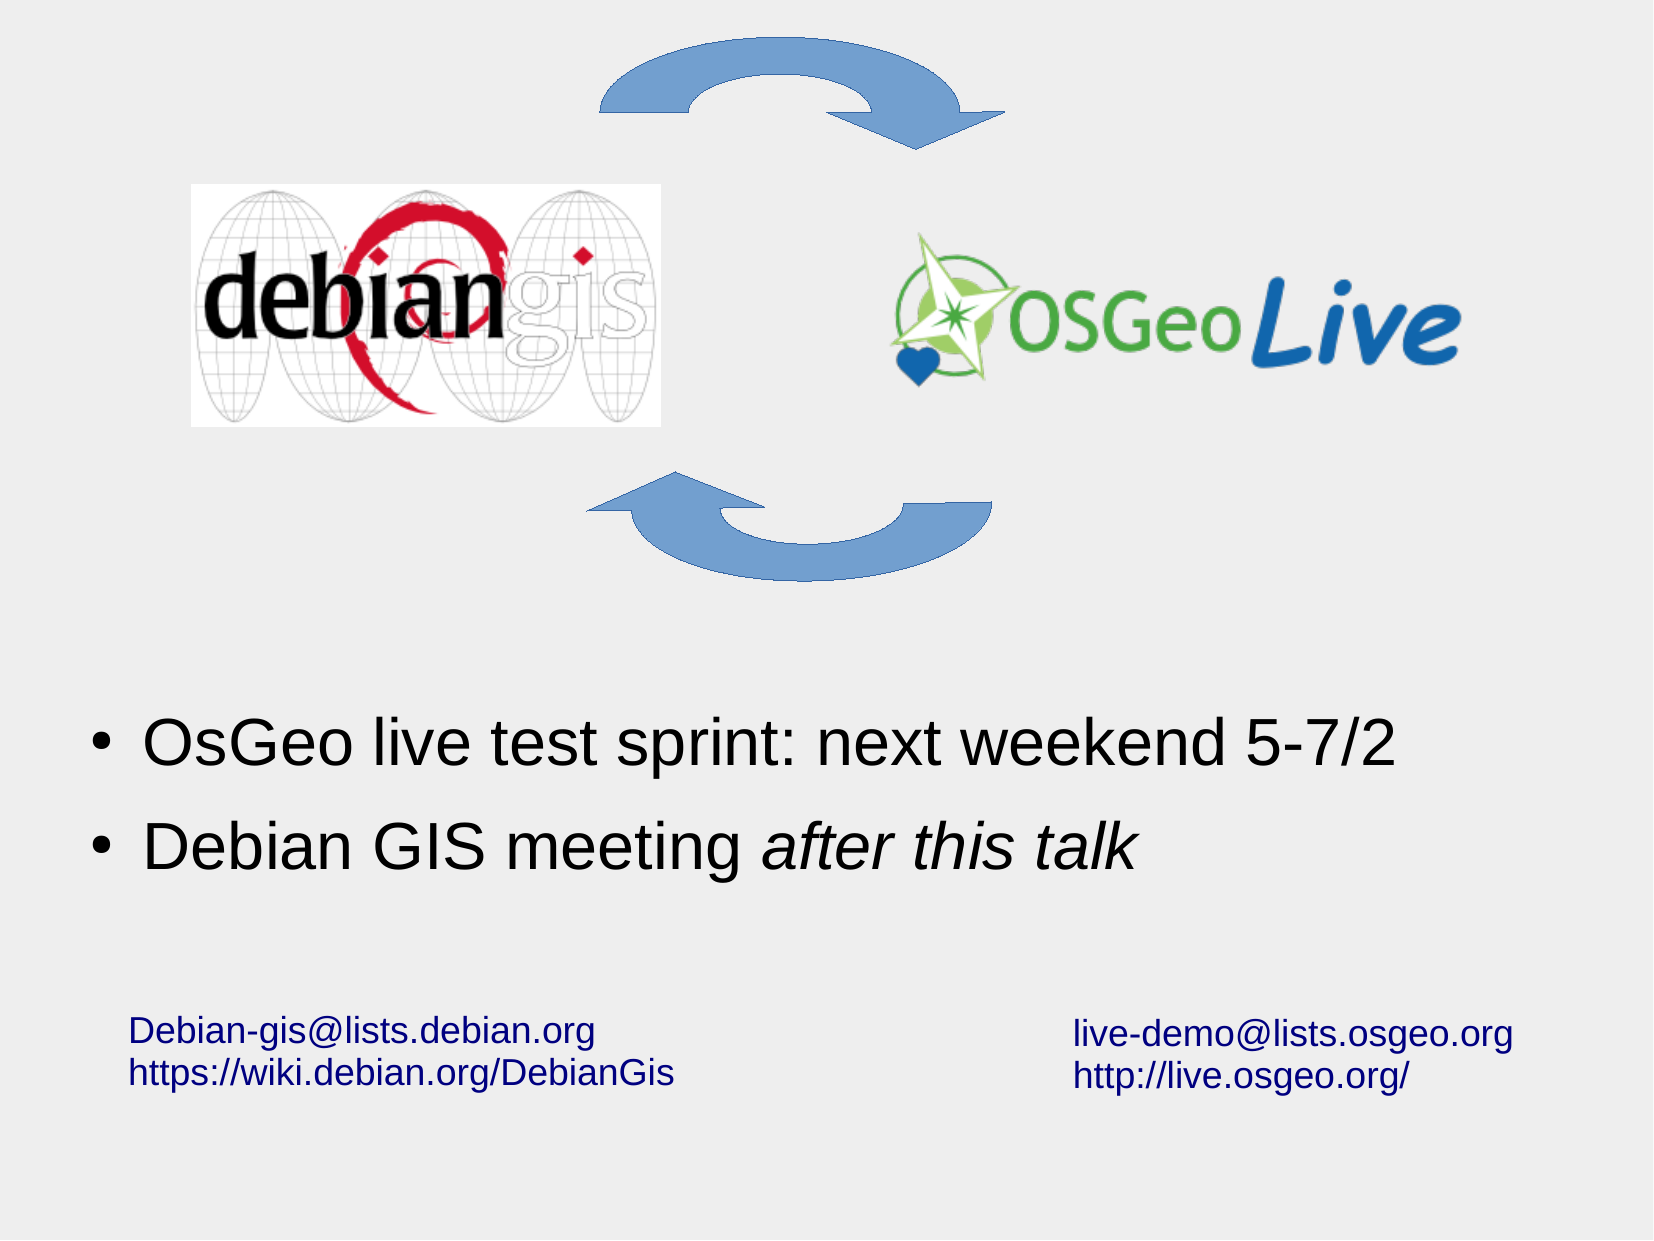

# OsGeo live test sprint: next weekend 5-7/2
Debian GIS meeting after this talk
Debian-gis@lists.debian.org
https://wiki.debian.org/DebianGis
live-demo@lists.osgeo.org
http://live.osgeo.org/